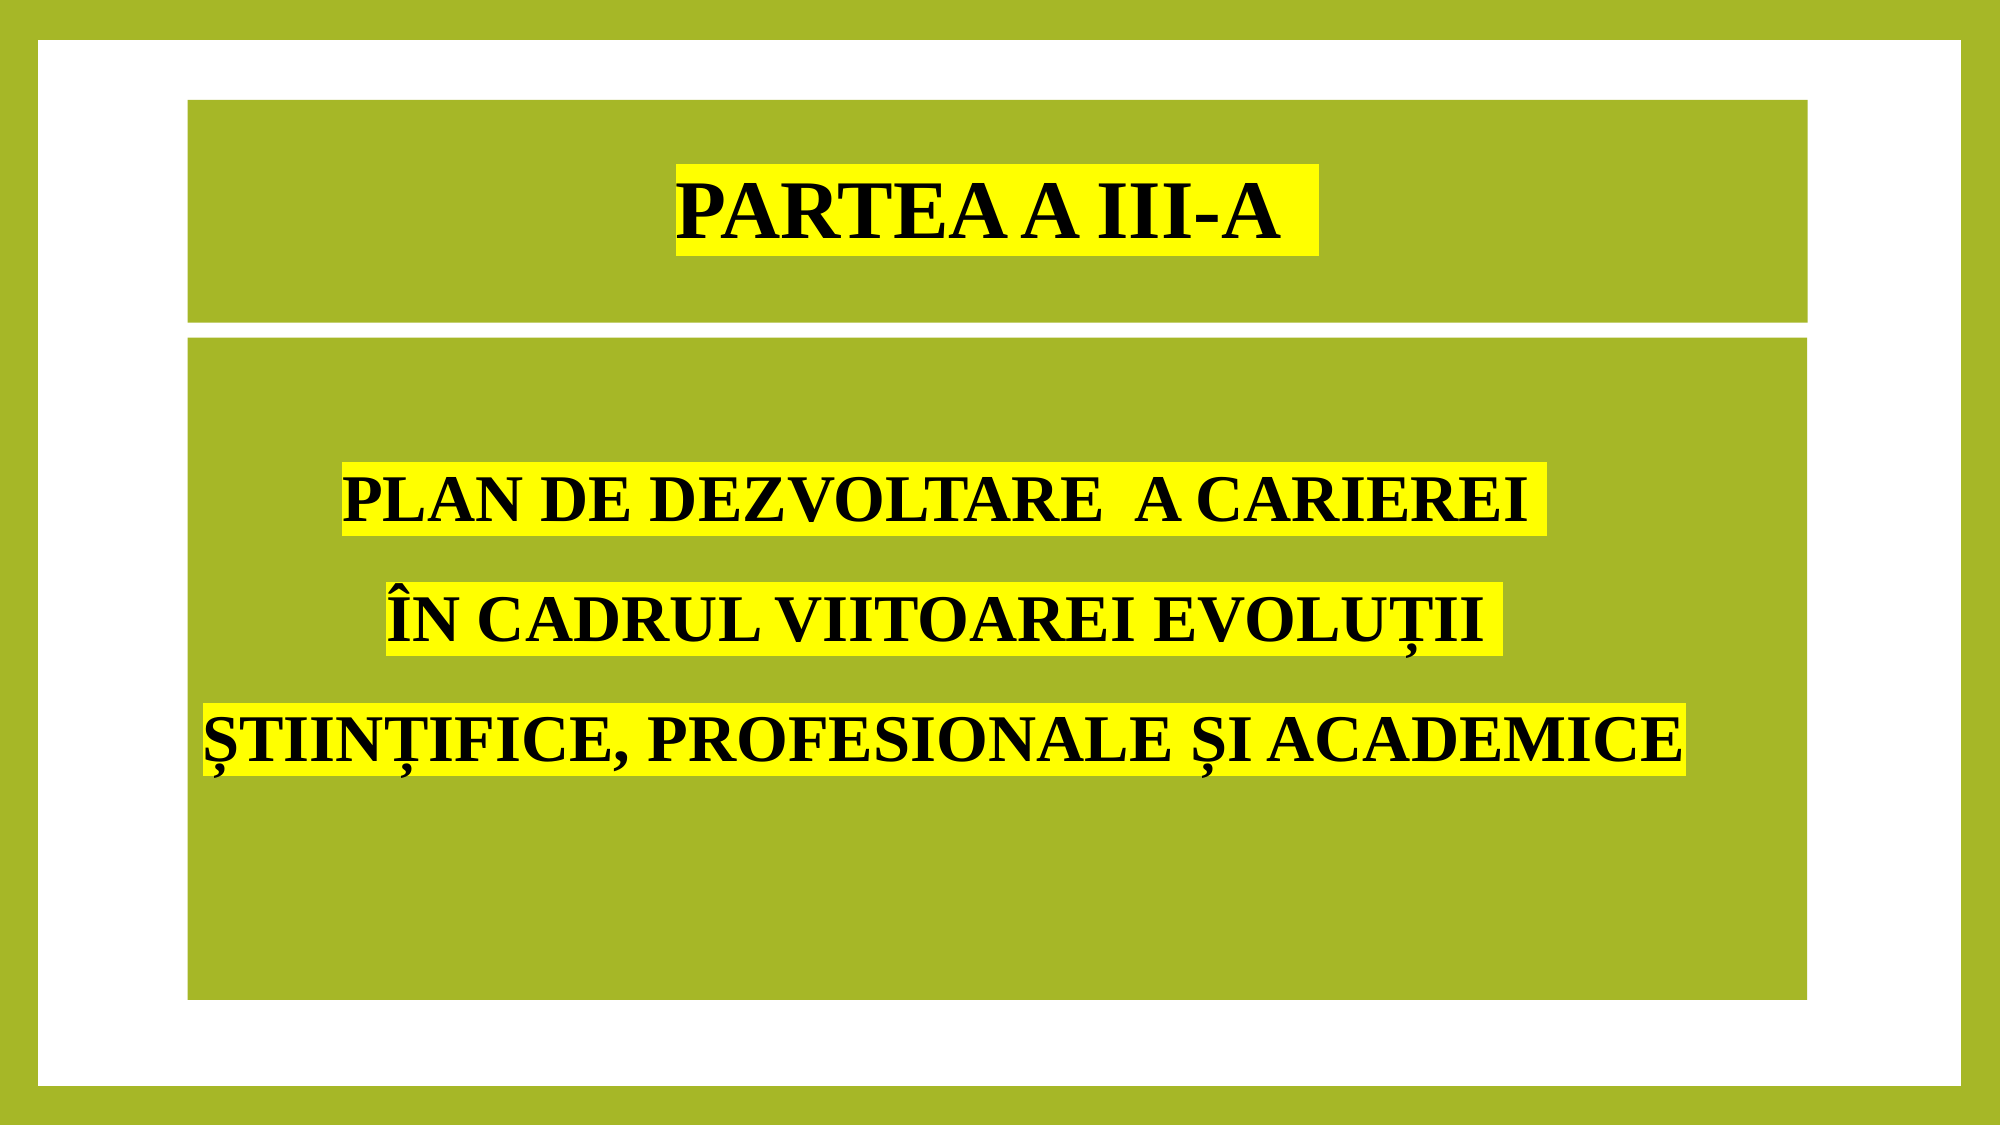

# PARTEA A III-A
PLAN DE DEZVOLTARE A CARIEREI
ÎN CADRUL VIITOAREI EVOLUȚII
ȘTIINȚIFICE, PROFESIONALE ȘI ACADEMICE